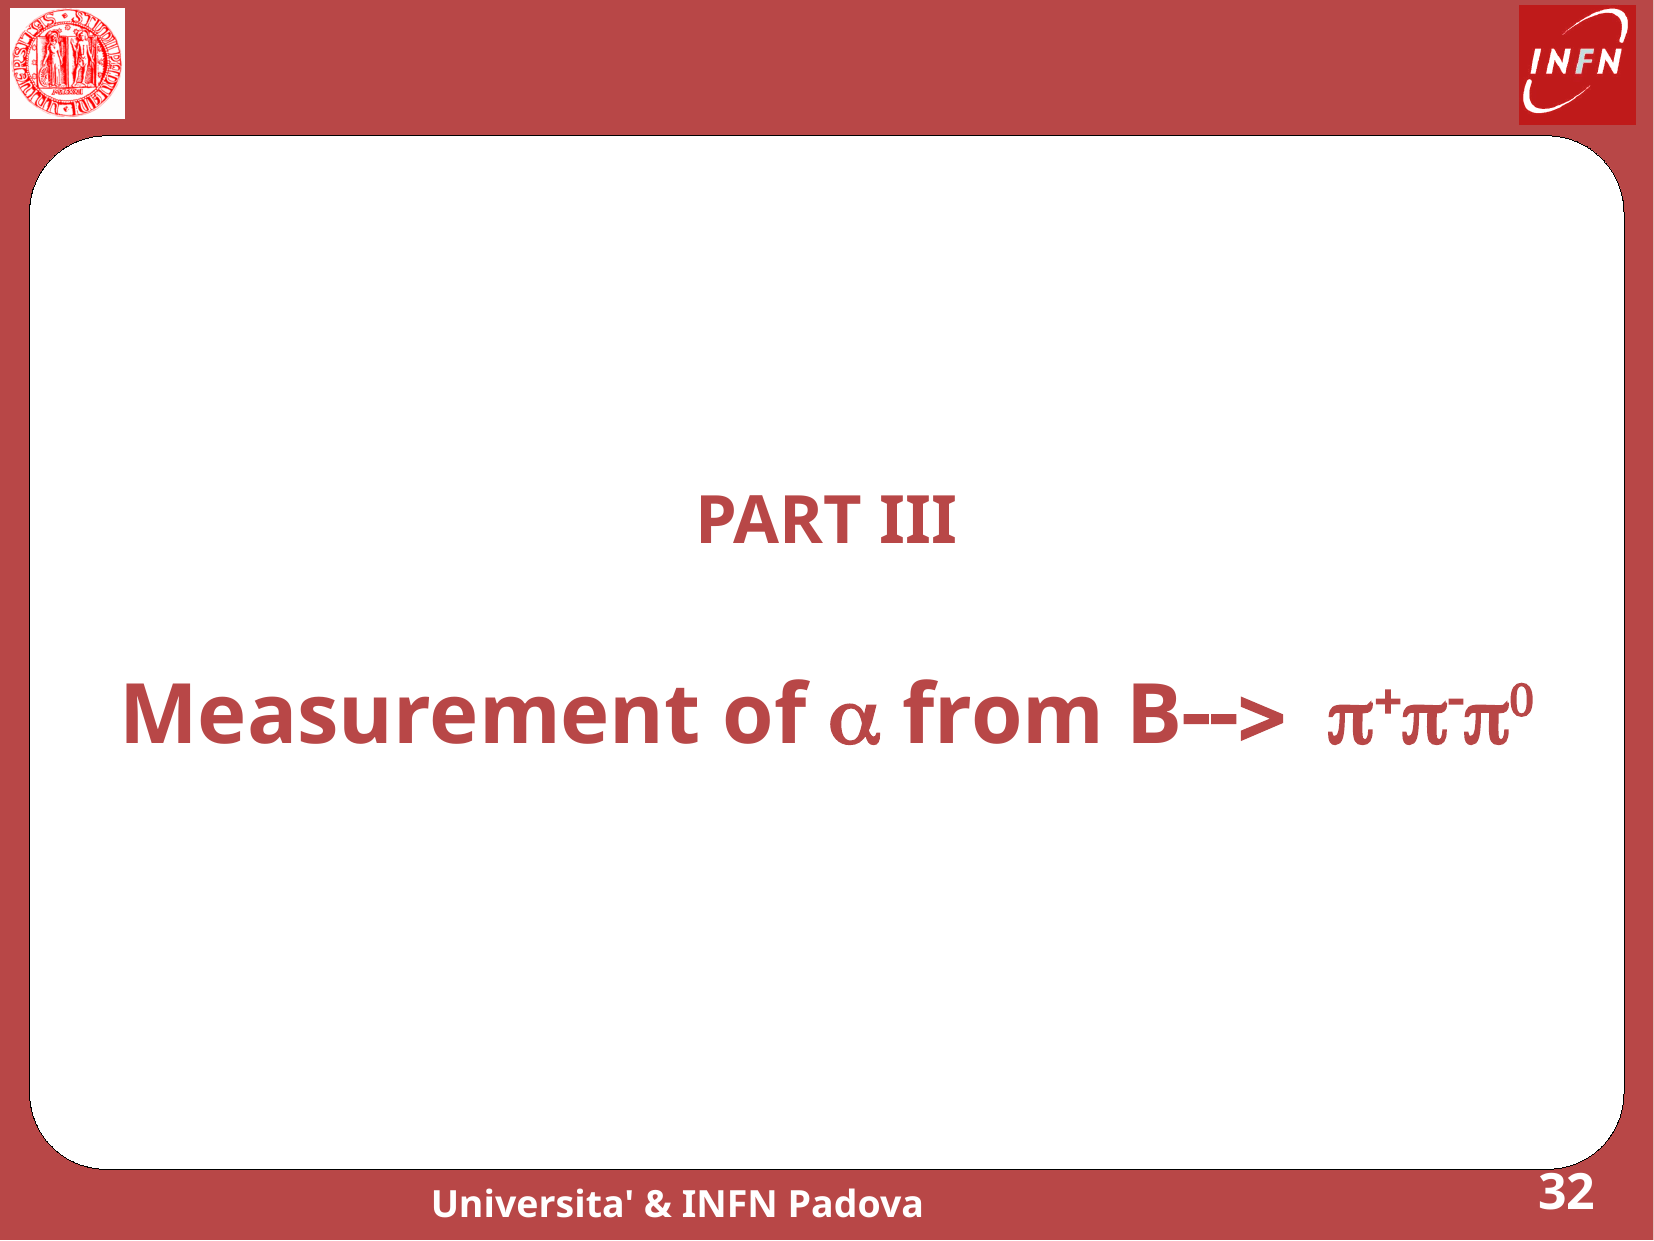

# PART III Measurement of a from B--> p+p-p0